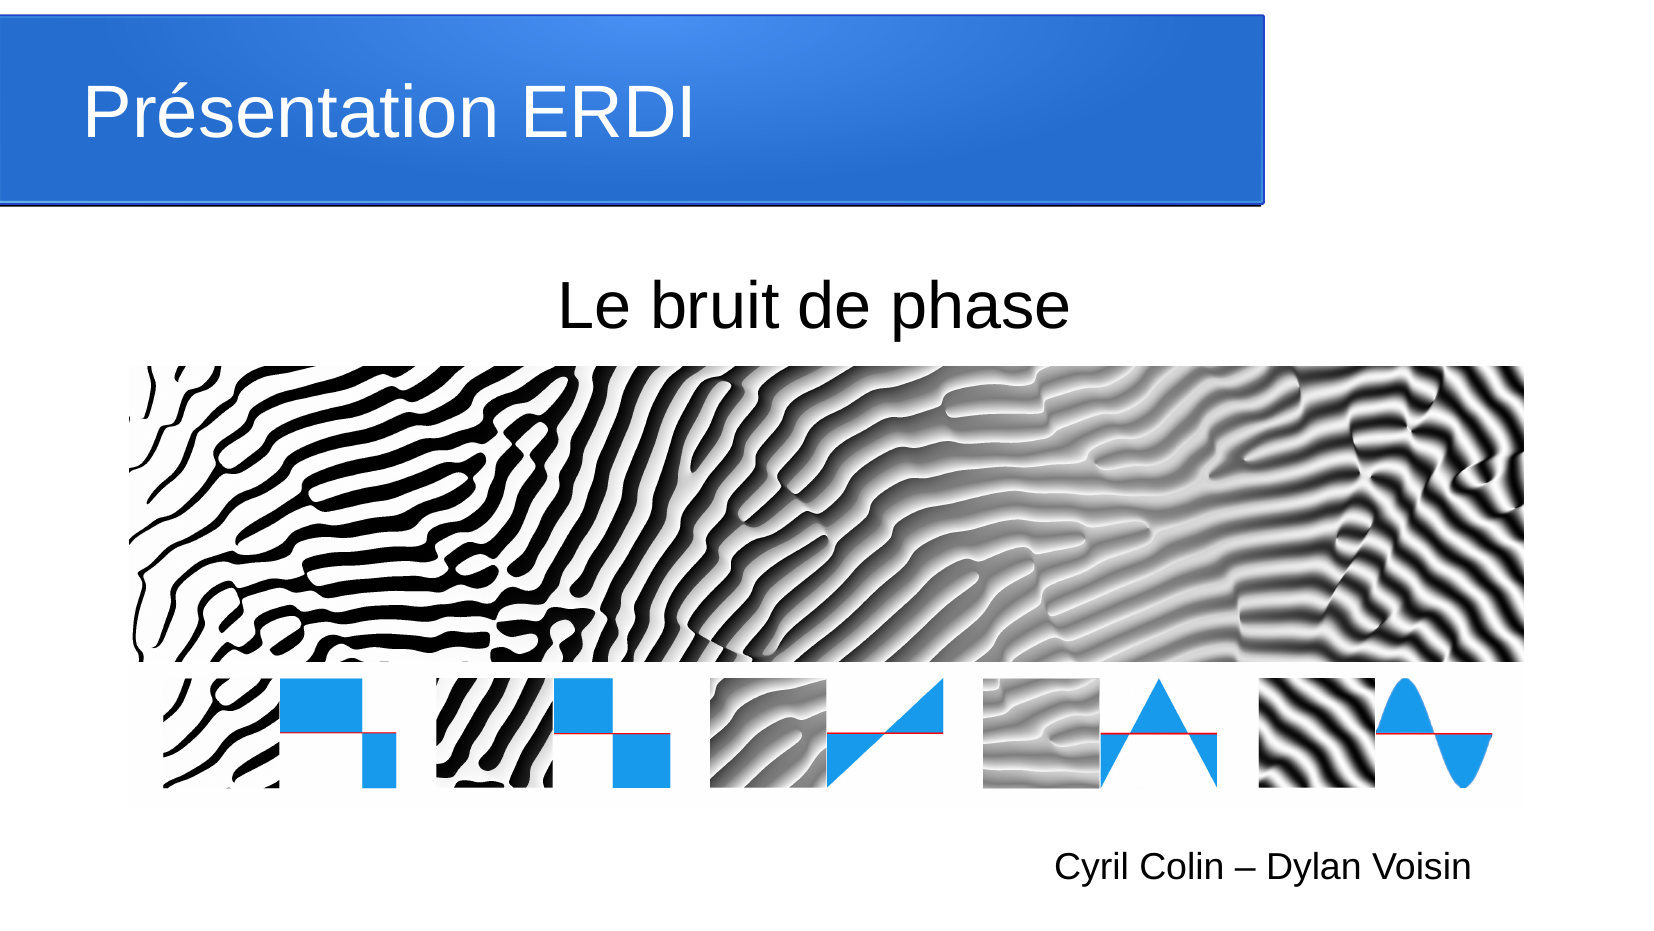

# Présentation ERDI
Le bruit de phase
Cyril Colin – Dylan Voisin